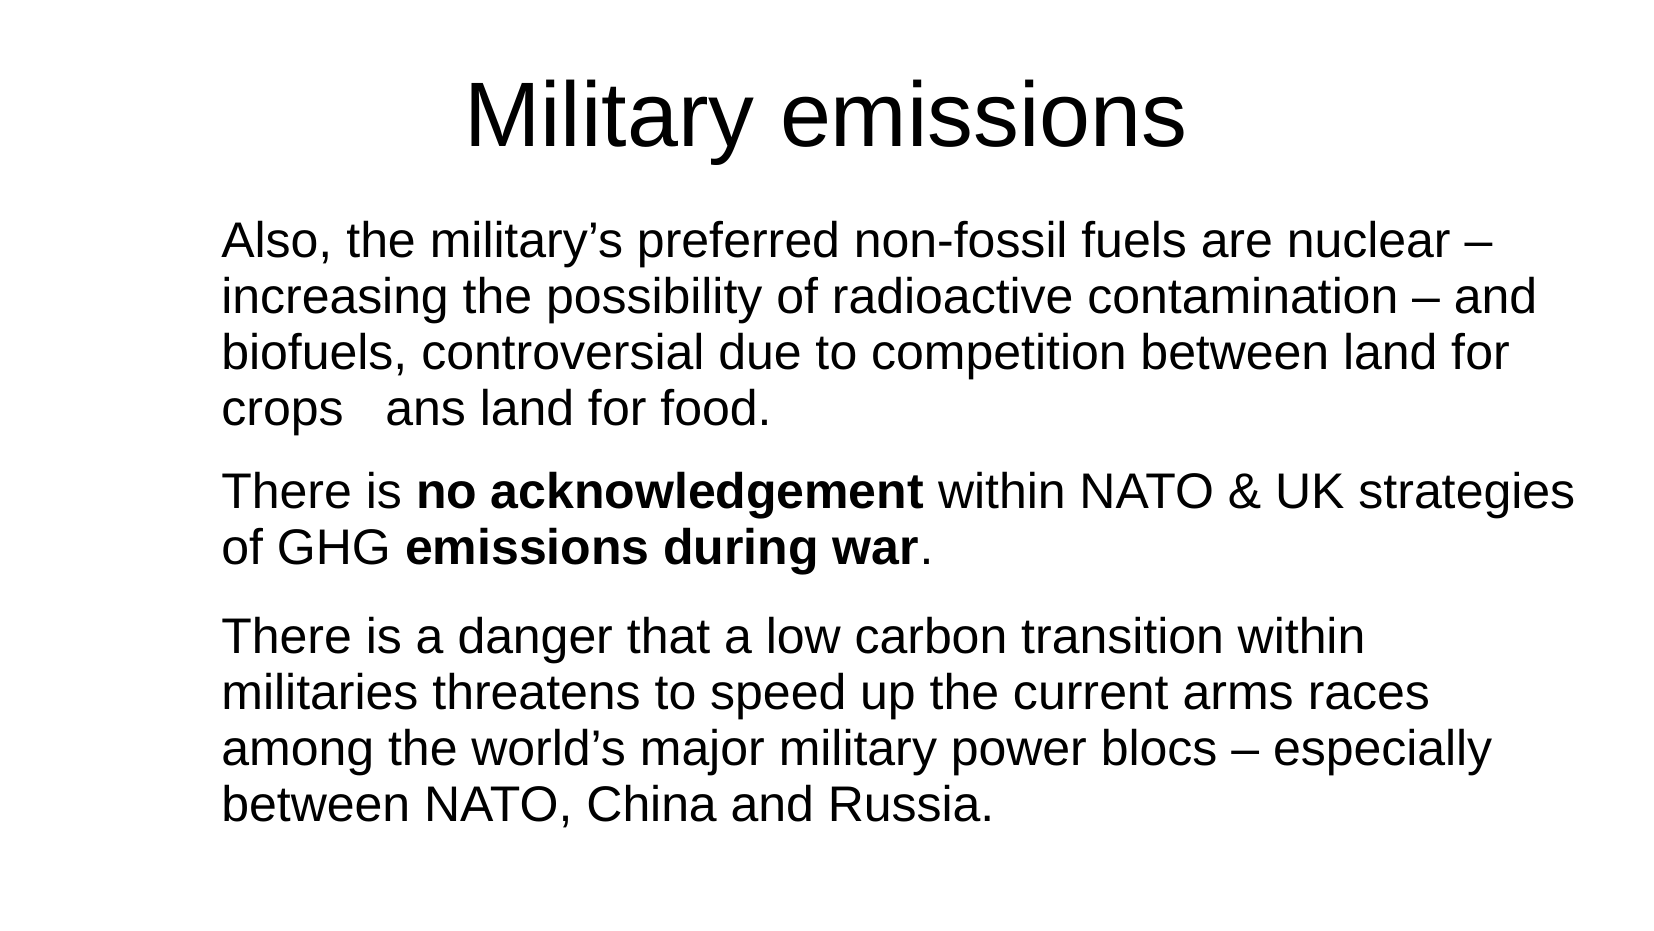

# Military emissions
Also, the military’s preferred non-fossil fuels are nuclear – increasing the possibility of radioactive contamination – and biofuels, controversial due to competition between land for crops ans land for food.
There is no acknowledgement within NATO & UK strategies of GHG emissions during war.
There is a danger that a low carbon transition within militaries threatens to speed up the current arms races among the world’s major military power blocs – especially between NATO, China and Russia.